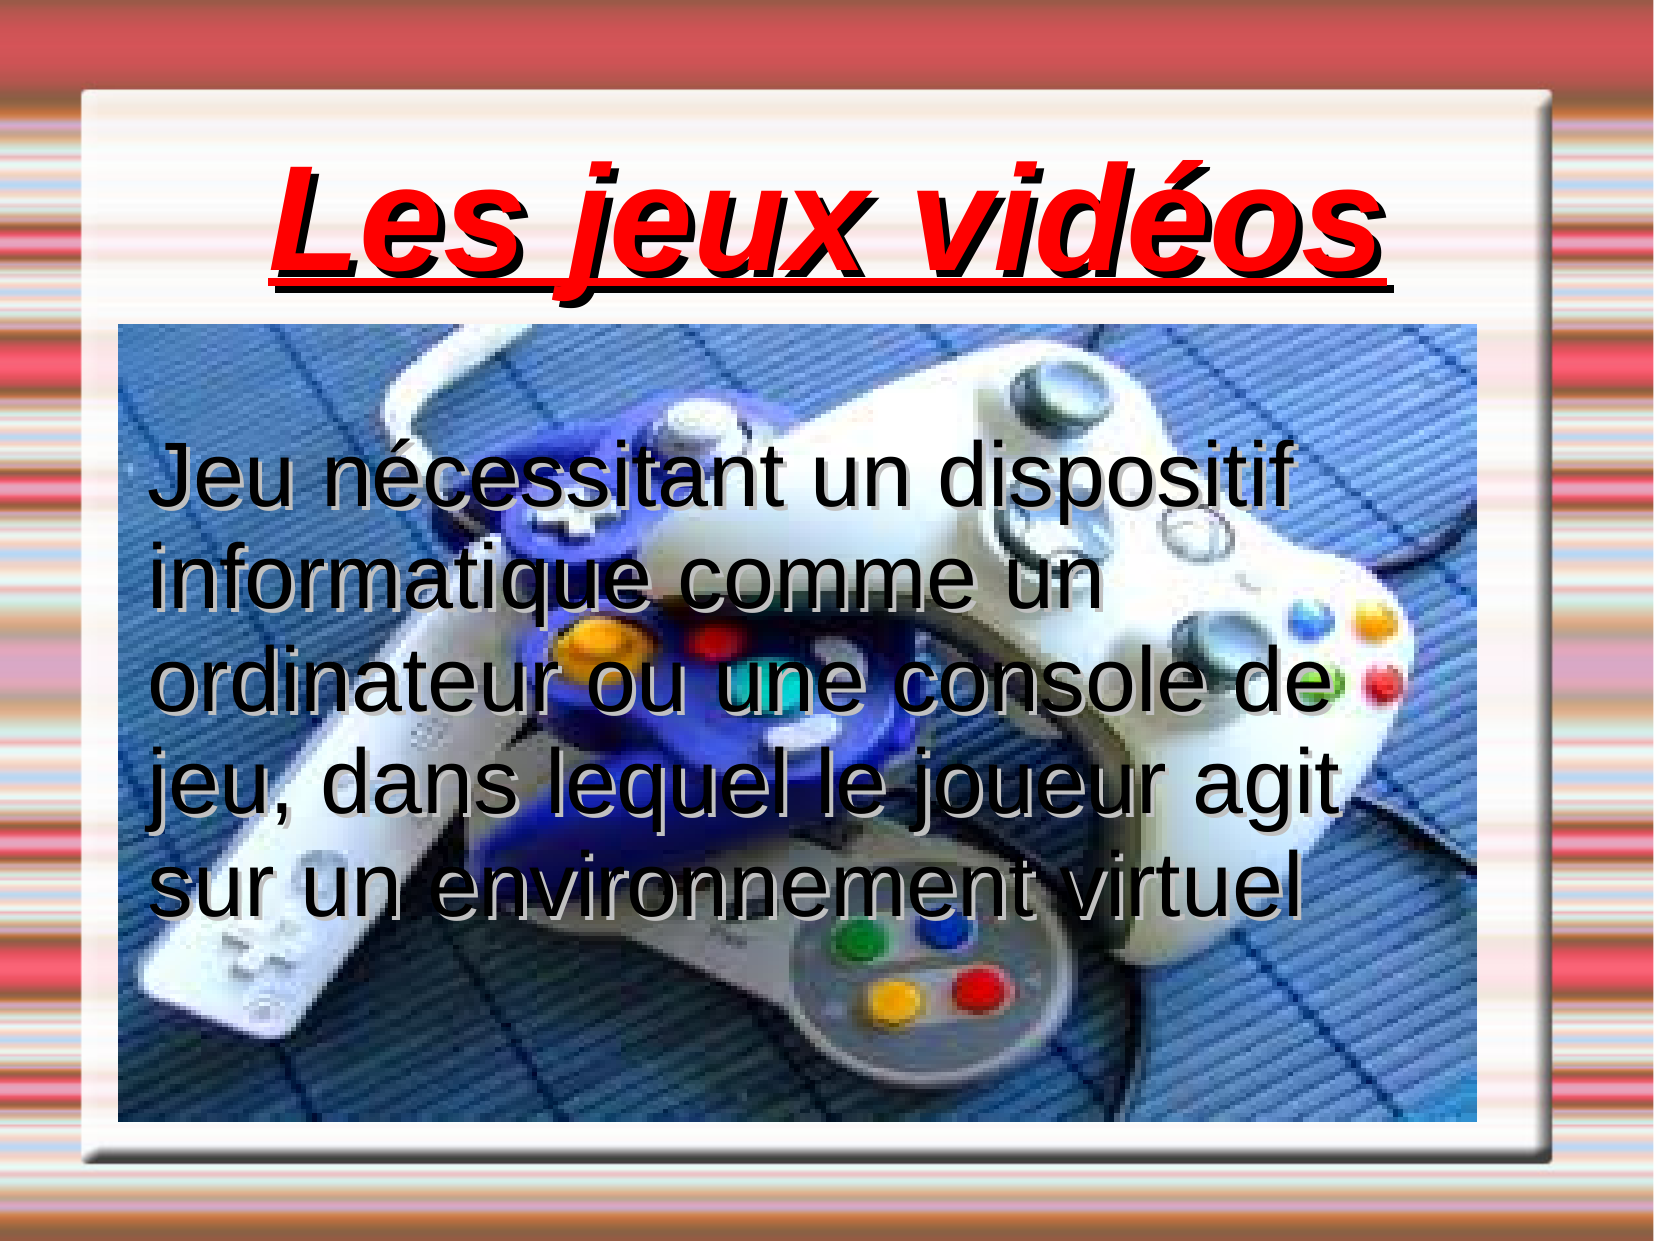

Jeu nécessitant un dispositif informatique comme un ordinateur ou une console de jeu, dans lequel le joueur agit sur un environnement virtuel
# Les jeux vidéos
Jeu nécessitant un dispositif informatique comme un ordinateur ou une console de jeu, dans lequel le joueur agit sur un environnement virtuel